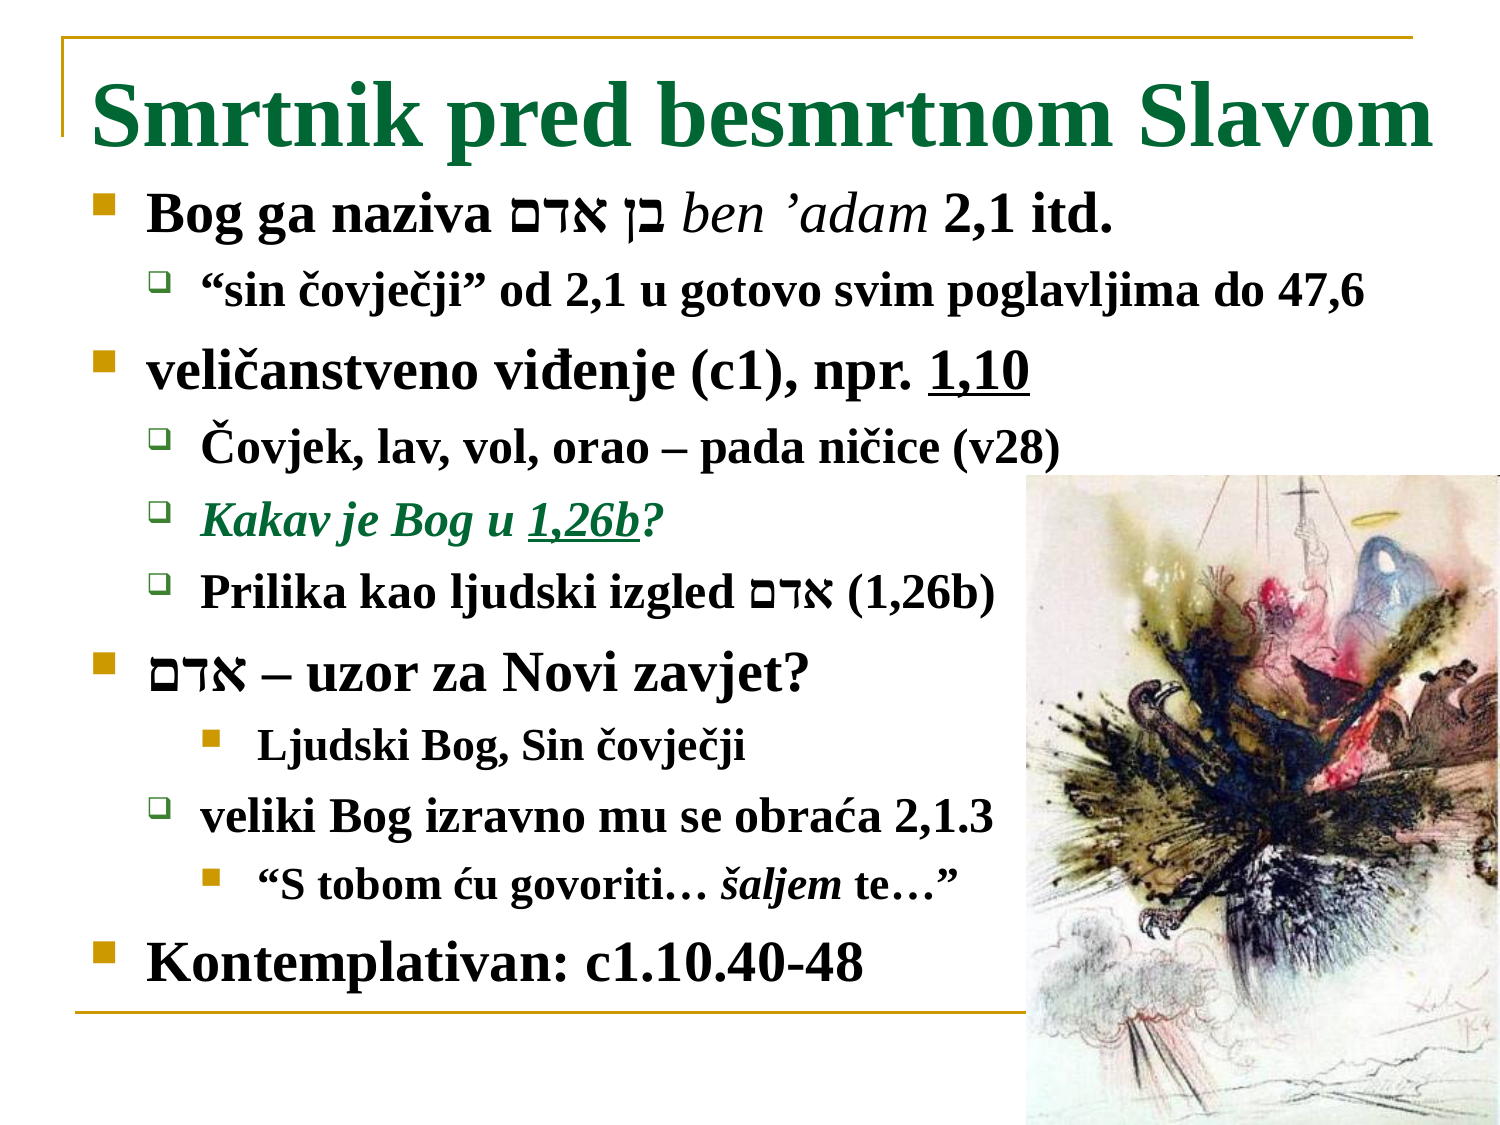

# Smrtnik pred besmrtnom Slavom
Bog ga naziva בן אדם ben ’adam 2,1 itd.
“sin čovječji” od 2,1 u gotovo svim poglavljima do 47,6
veličanstveno viđenje (c1), npr. 1,10
Čovjek, lav, vol, orao – pada ničice (v28)
Kakav je Bog u 1,26b?
Prilika kao ljudski izgled אדם (1,26b)
אדם – uzor za Novi zavjet?
Ljudski Bog, Sin čovječji
veliki Bog izravno mu se obraća 2,1.3
“S tobom ću govoriti… šaljem te…”
Kontemplativan: c1.10.40-48